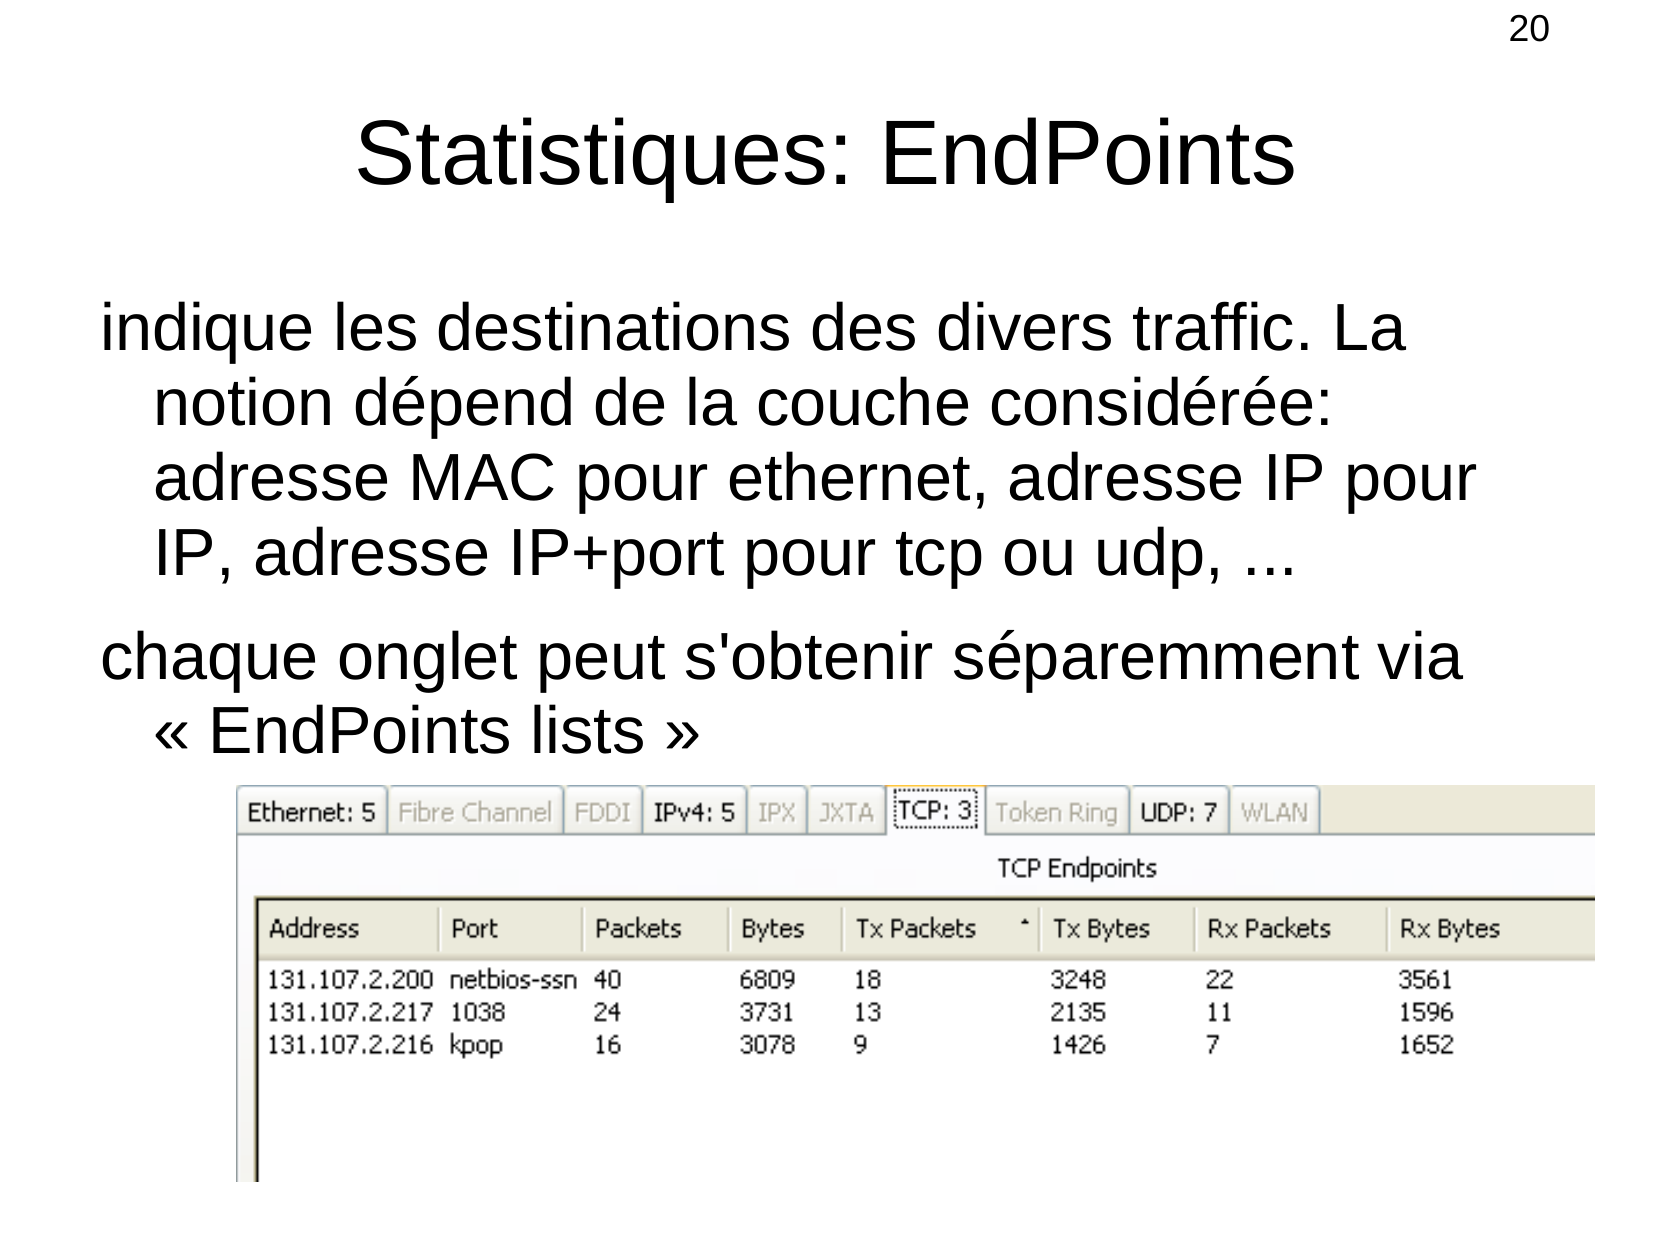

# Statistiques: EndPoints
indique les destinations des divers traffic. La notion dépend de la couche considérée: adresse MAC pour ethernet, adresse IP pour IP, adresse IP+port pour tcp ou udp, ...
chaque onglet peut s'obtenir séparemment via « EndPoints lists »